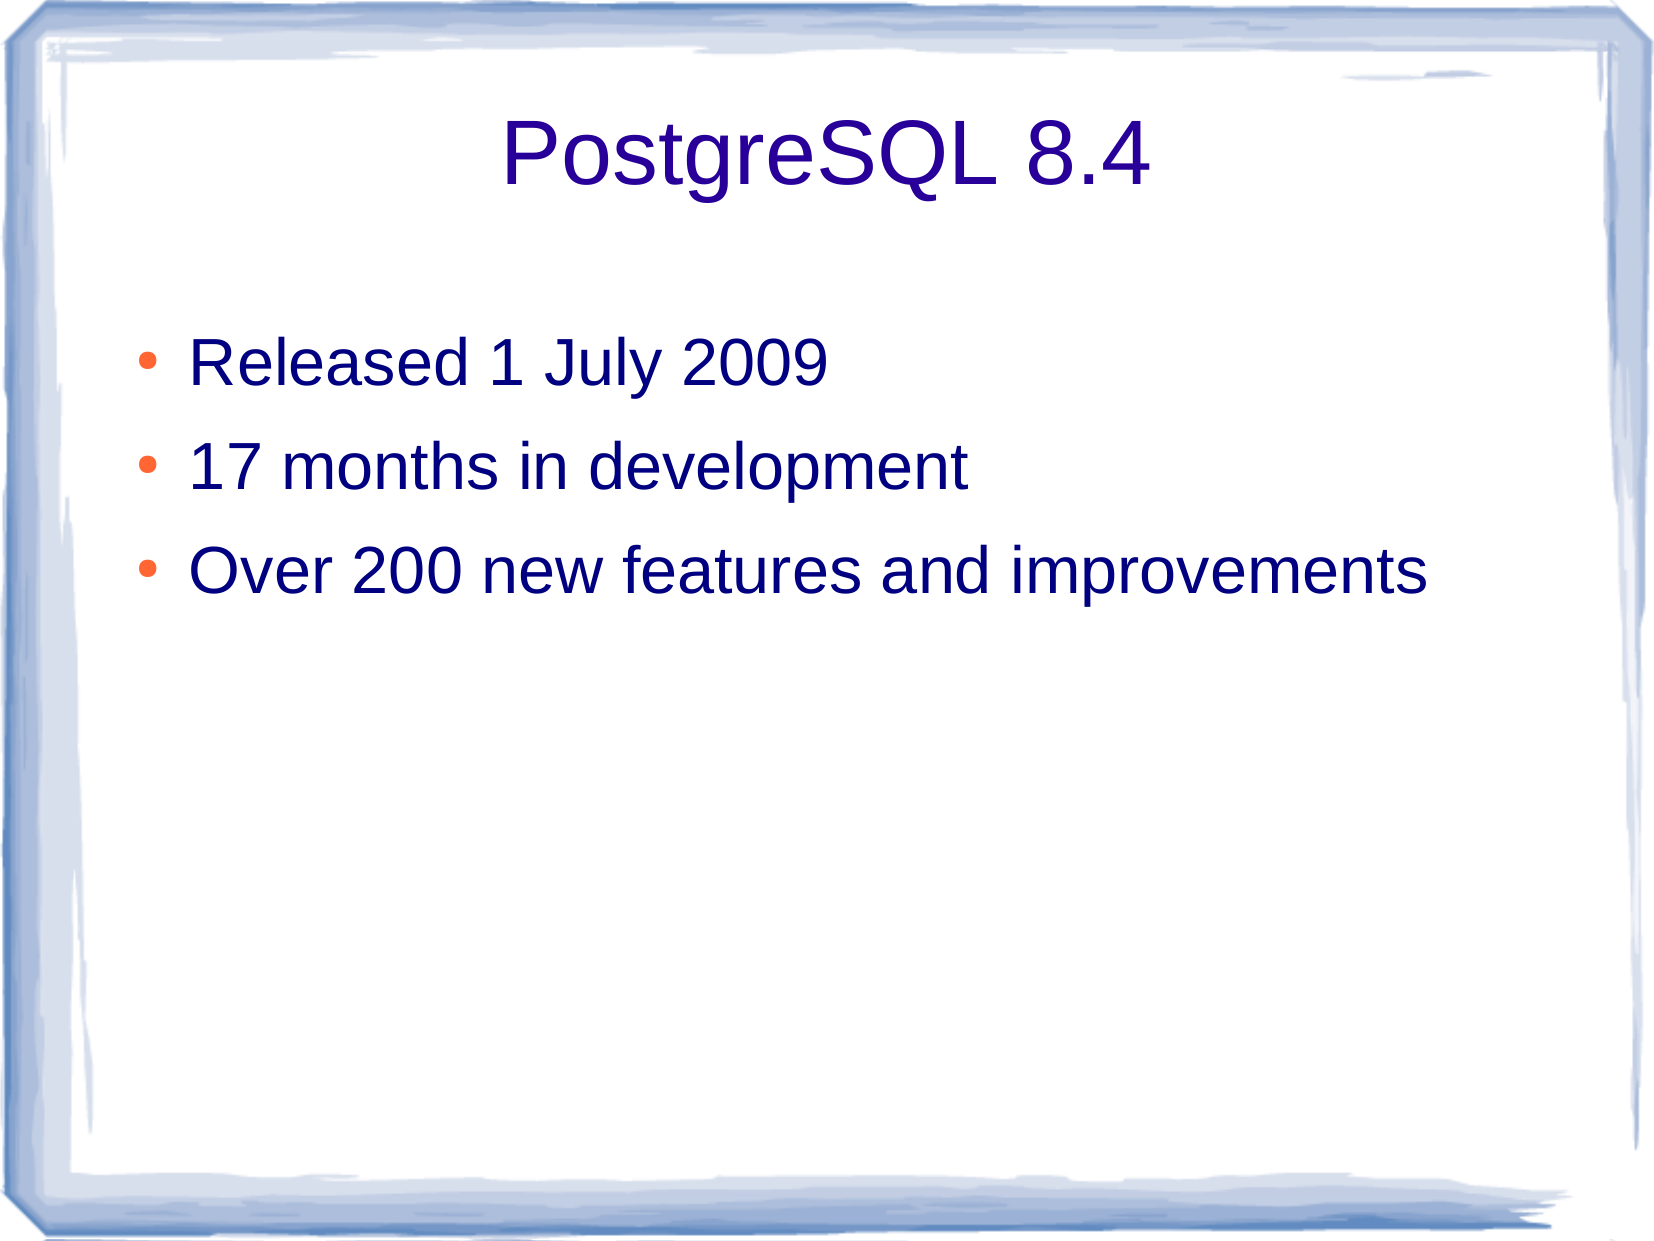

# PostgreSQL 8.4
Released 1 July 2009
17 months in development
Over 200 new features and improvements